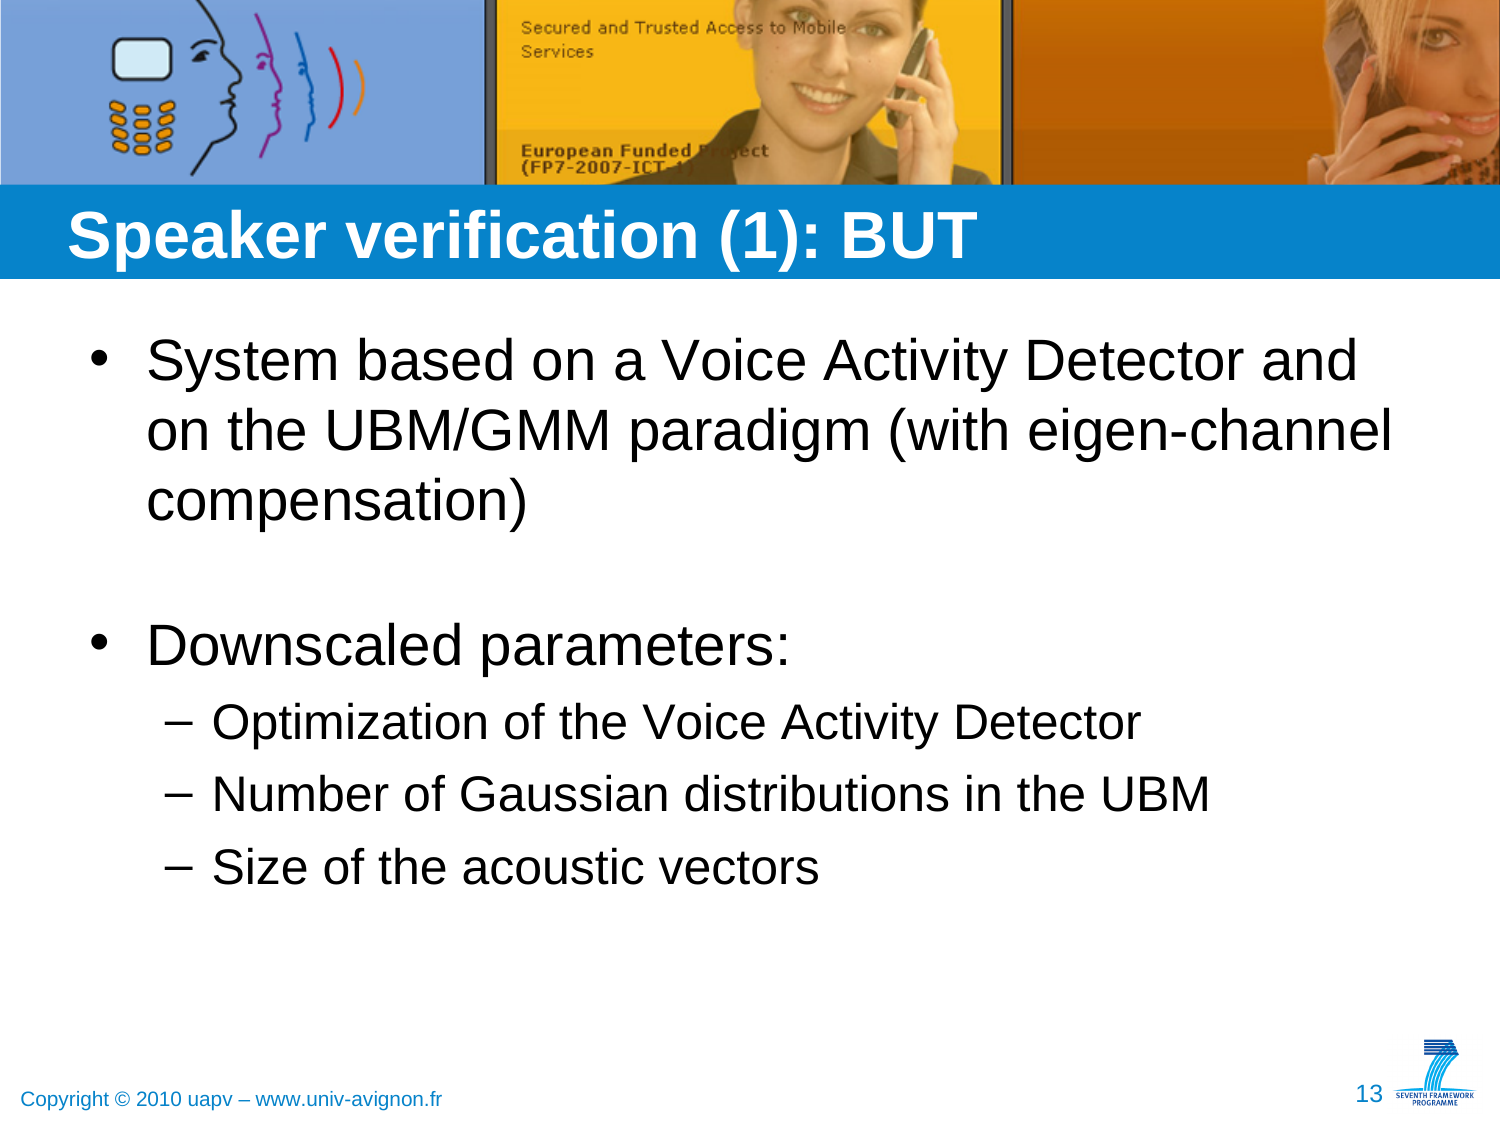

# Speaker verification (1): BUT
System based on a Voice Activity Detector and on the UBM/GMM paradigm (with eigen-channel compensation)
Downscaled parameters:
Optimization of the Voice Activity Detector
Number of Gaussian distributions in the UBM
Size of the acoustic vectors